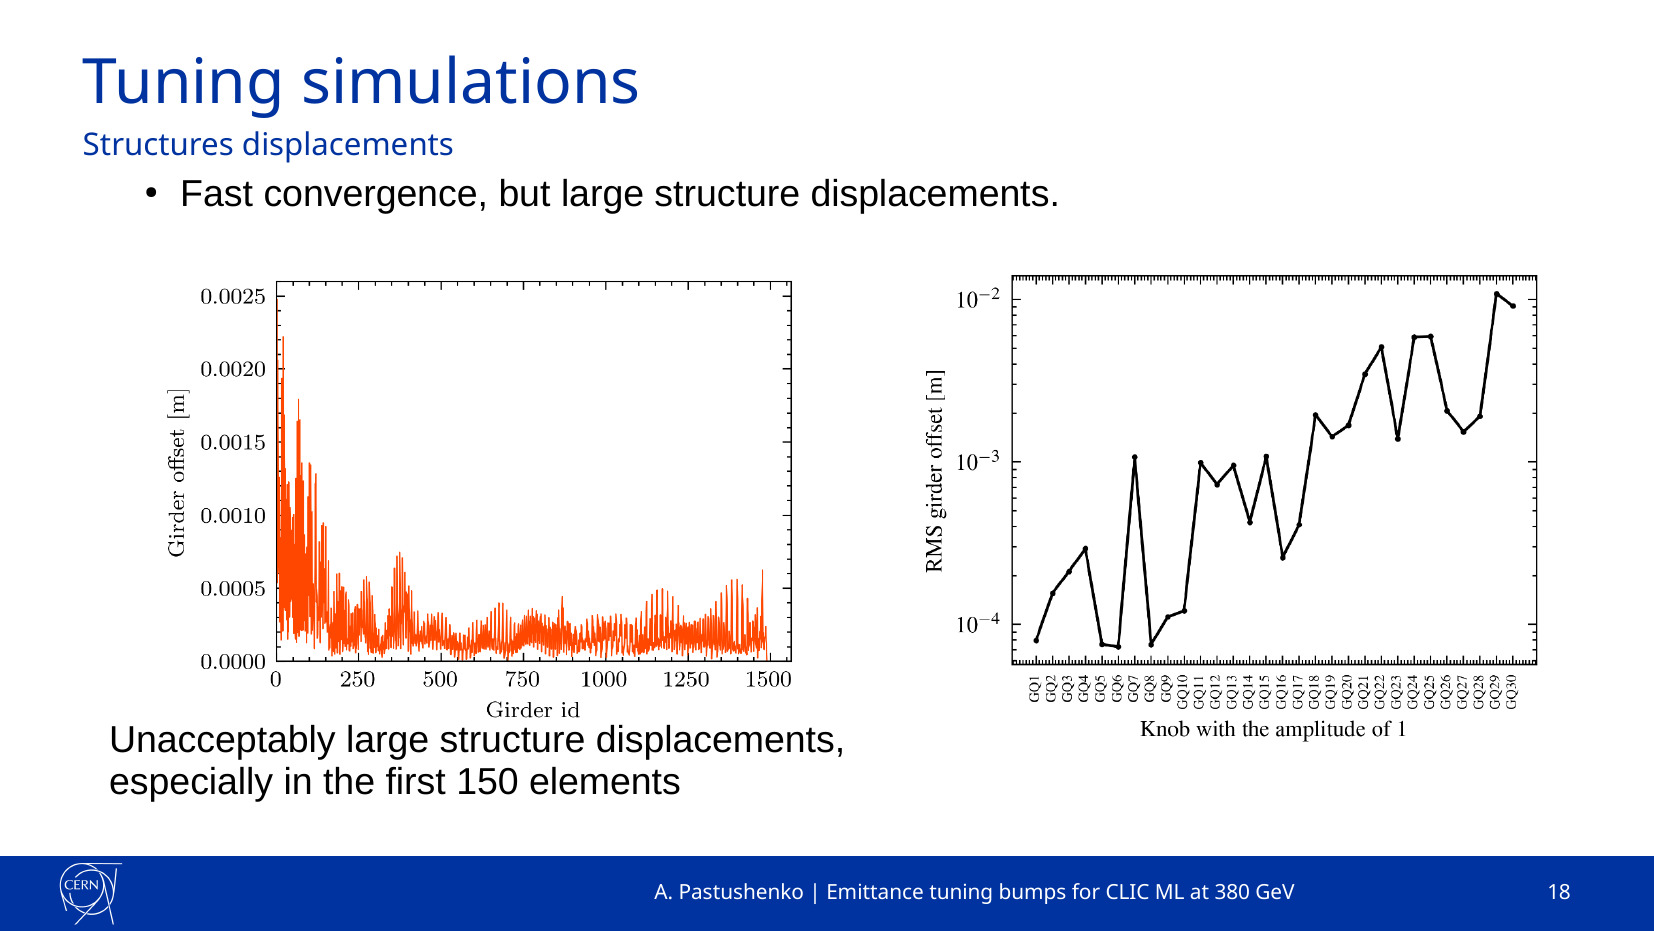

# Tuning simulations Structures displacements
Fast convergence, but large structure displacements.
Unacceptably large structure displacements, especially in the first 150 elements
A. Pastushenko | Emittance tuning bumps for CLIC ML at 380 GeV
18